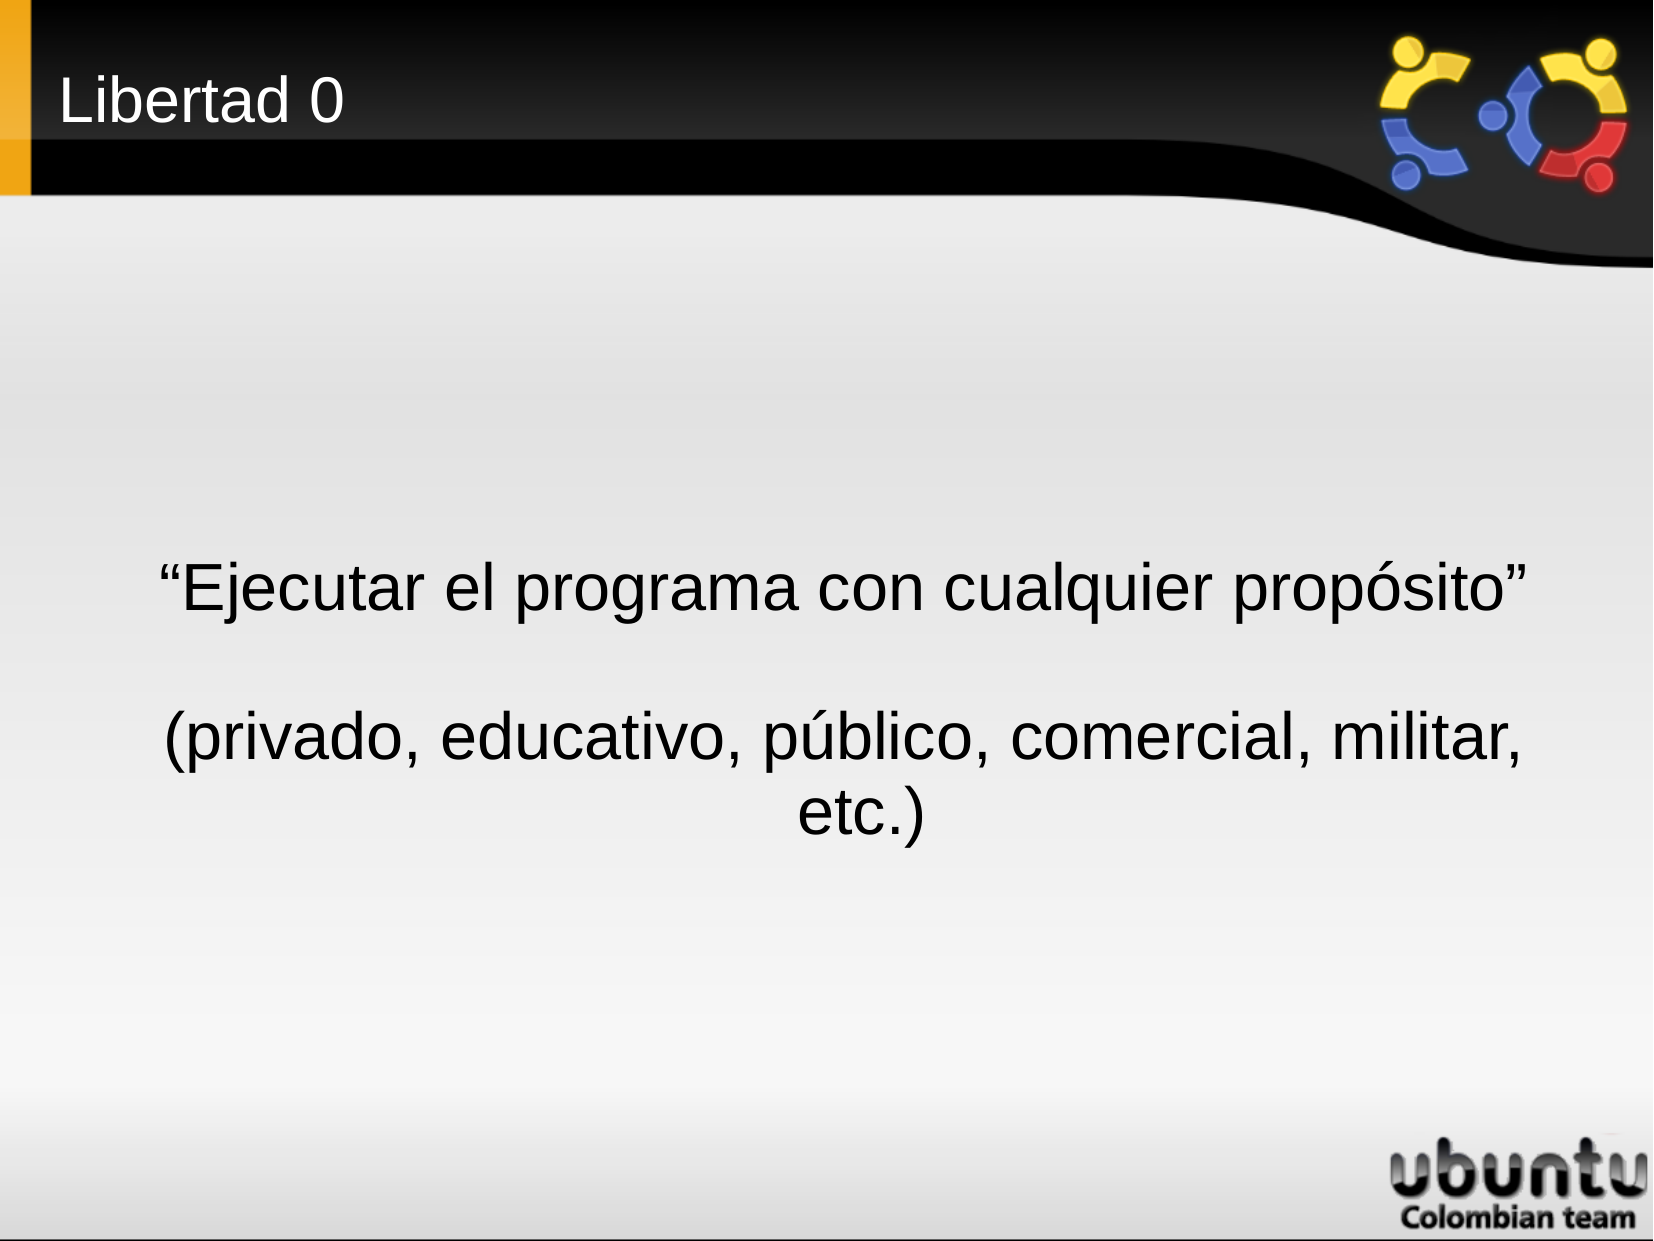

# Libertad 0
“Ejecutar el programa con cualquier propósito”
(privado, educativo, público, comercial, militar, etc.)